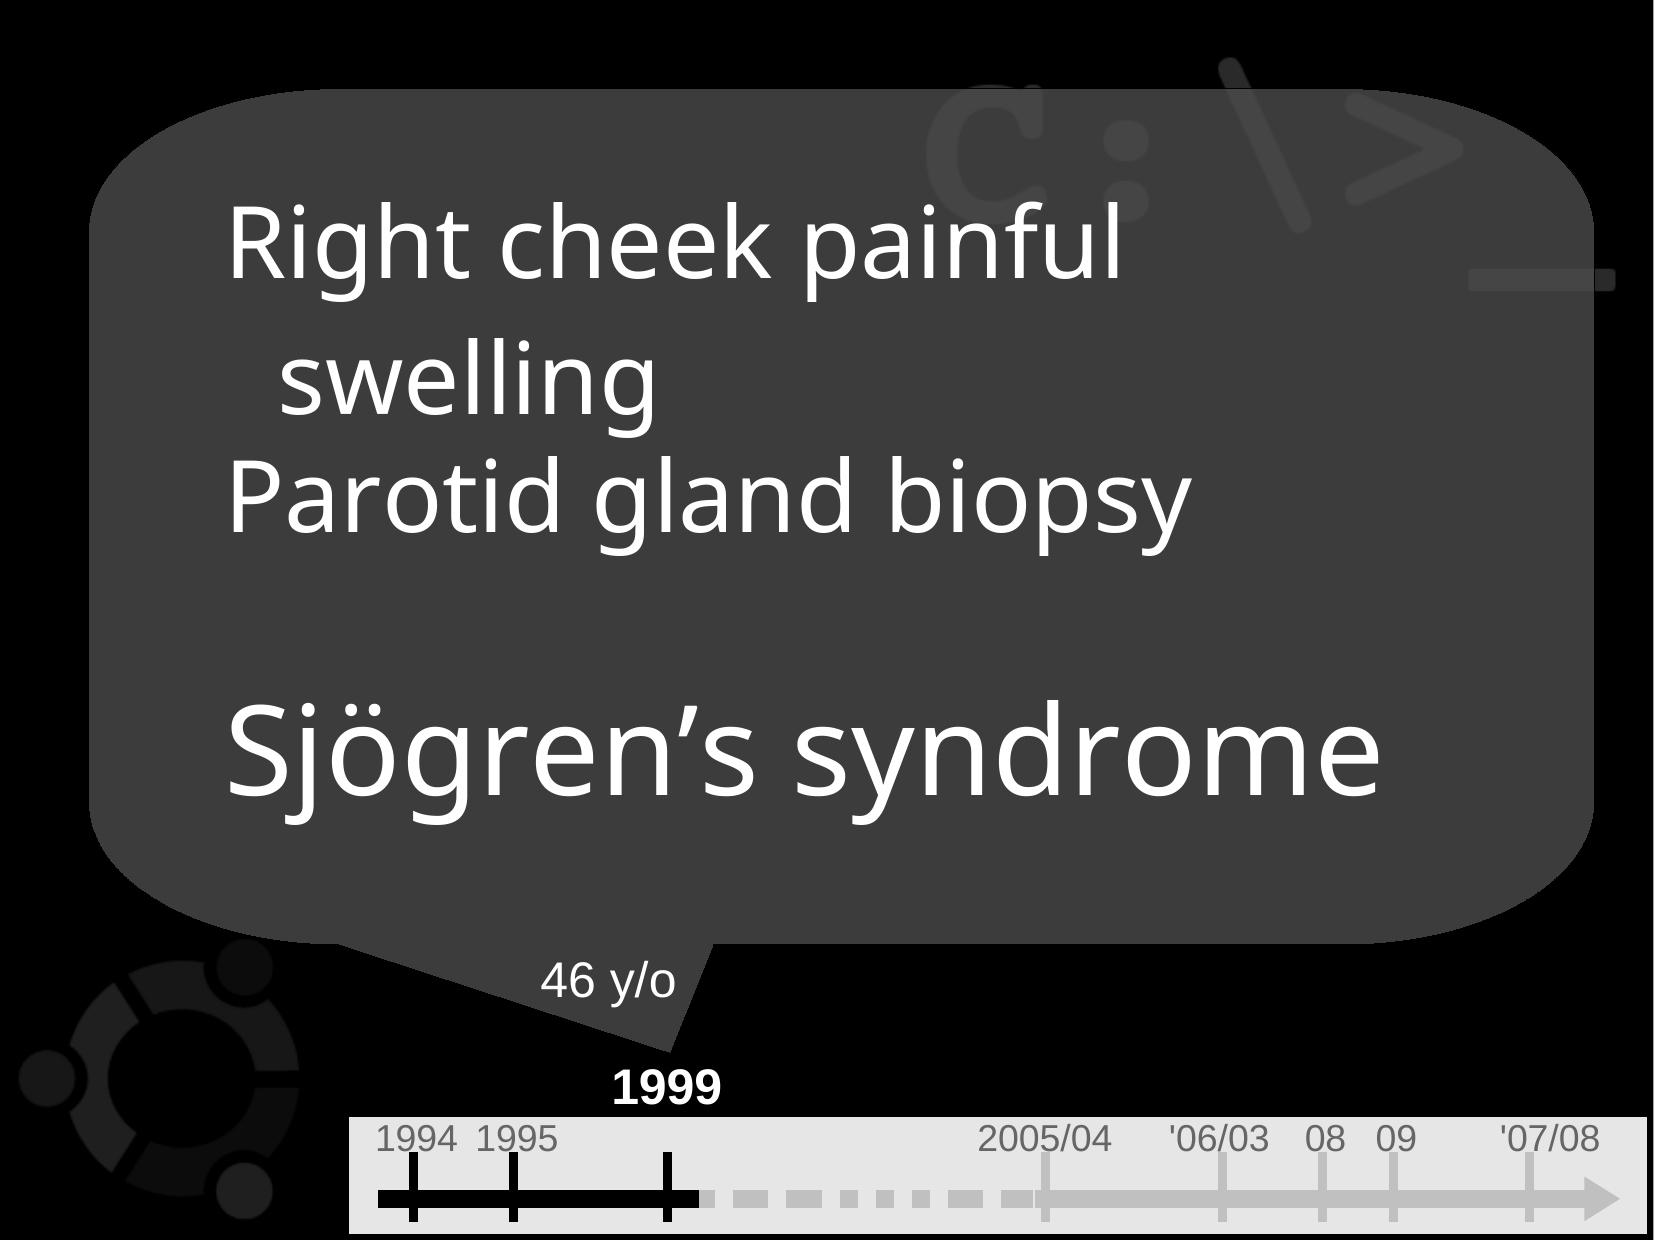

# Right cheek painful swelling
Parotid gland biopsy
Sjögren’s syndrome
46 y/o
1999
1994
1995
2005/04
'06/03
08
09
'07/08